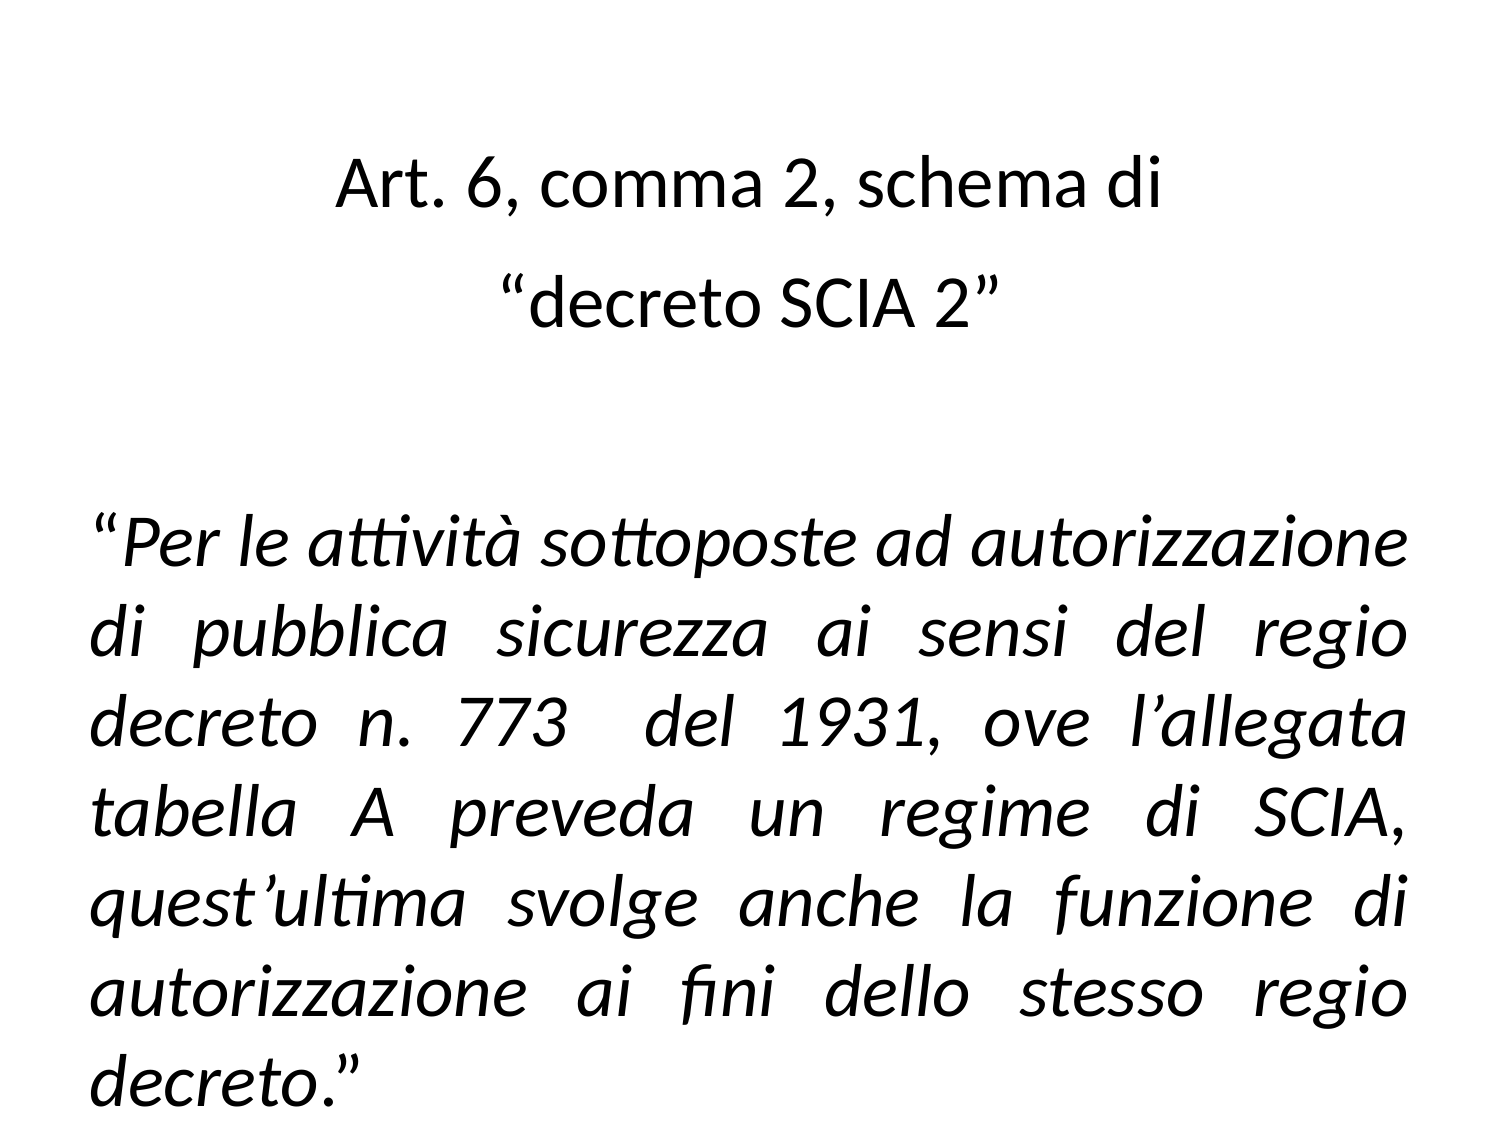

# Art. 6, comma 2, schema di
“decreto SCIA 2”
“Per le attività sottoposte ad autorizzazione di pubblica sicurezza ai sensi del regio decreto n. 773 del 1931, ove l’allegata tabella A preveda un regime di SCIA, quest’ultima svolge anche la funzione di autorizzazione ai fini dello stesso regio decreto.”